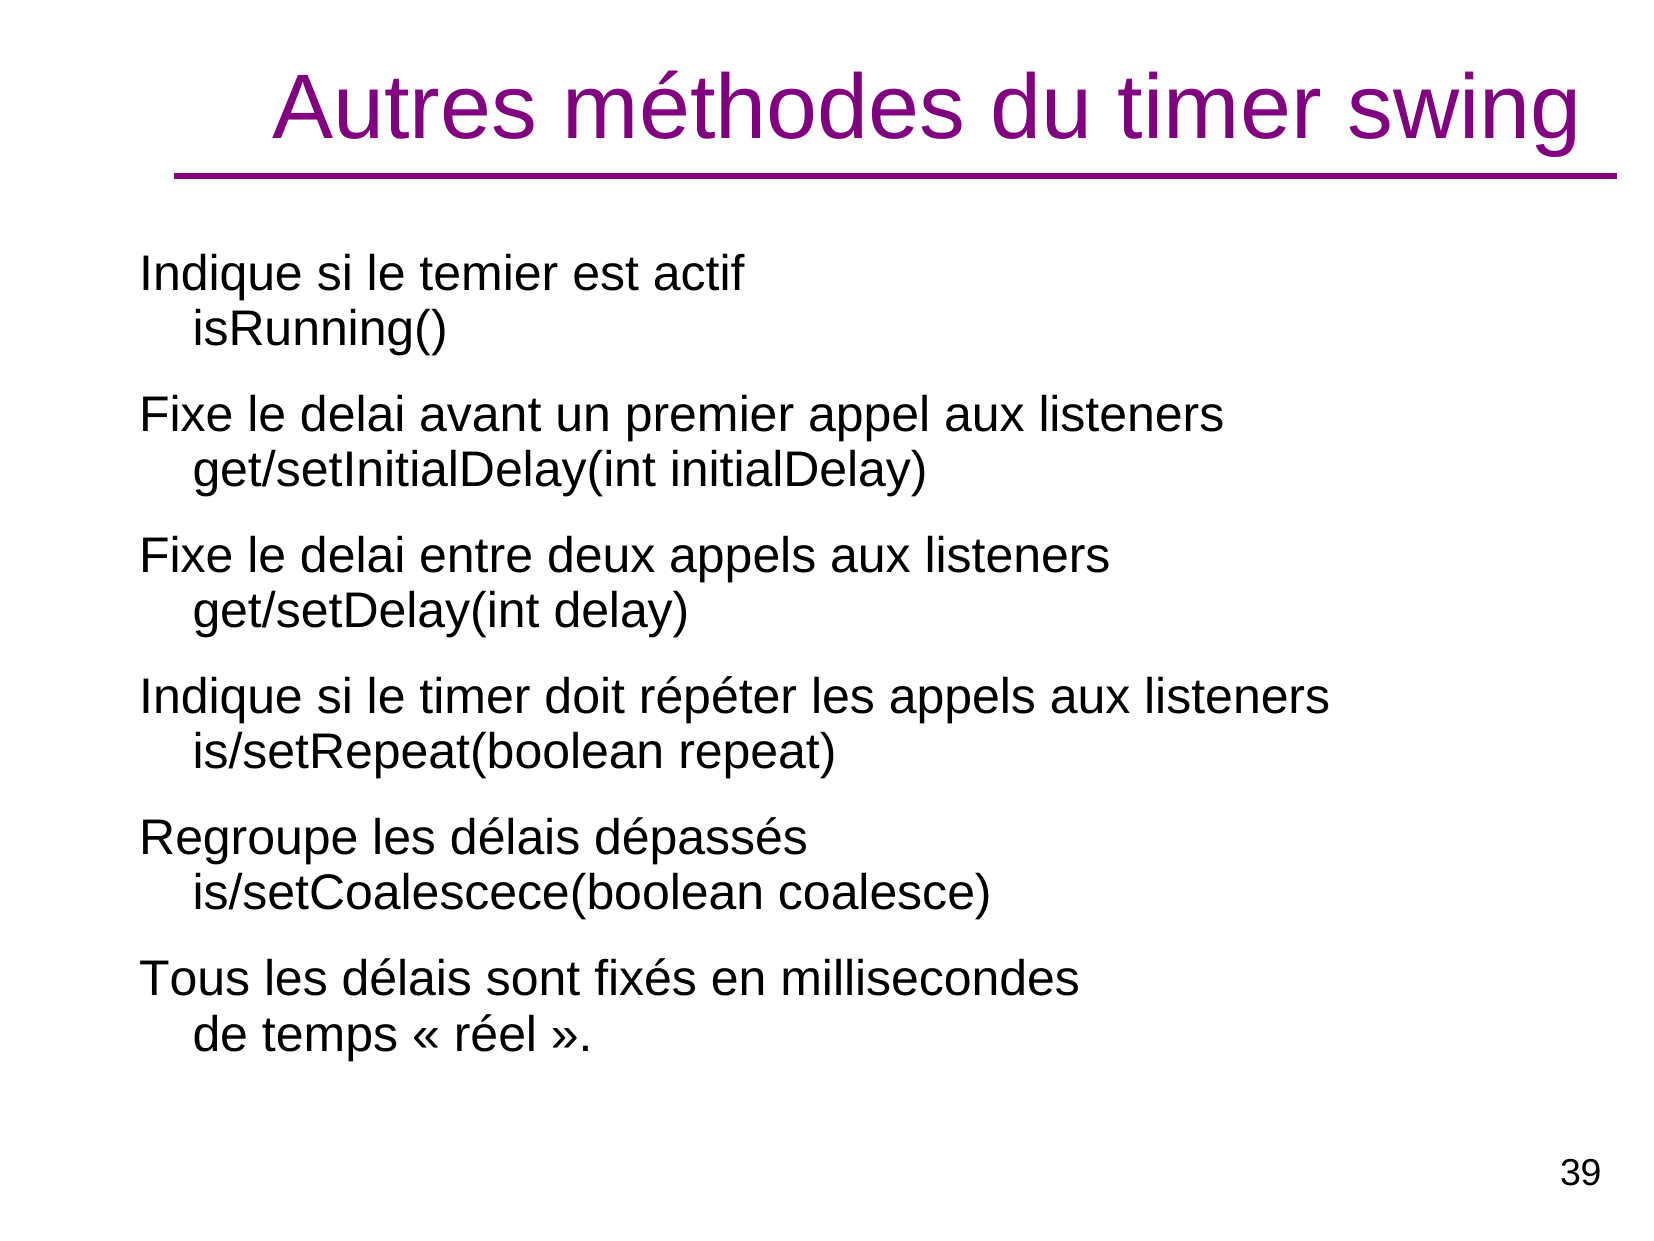

# Autres méthodes du timer swing
Indique si le temier est actif
isRunning()
Fixe le delai avant un premier appel aux listeners
get/setInitialDelay(int initialDelay)
Fixe le delai entre deux appels aux listeners
get/setDelay(int delay)
Indique si le timer doit répéter les appels aux listeners
is/setRepeat(boolean repeat)
Regroupe les délais dépassés
is/setCoalescece(boolean coalesce)
Tous les délais sont fixés en millisecondes
de temps « réel ».